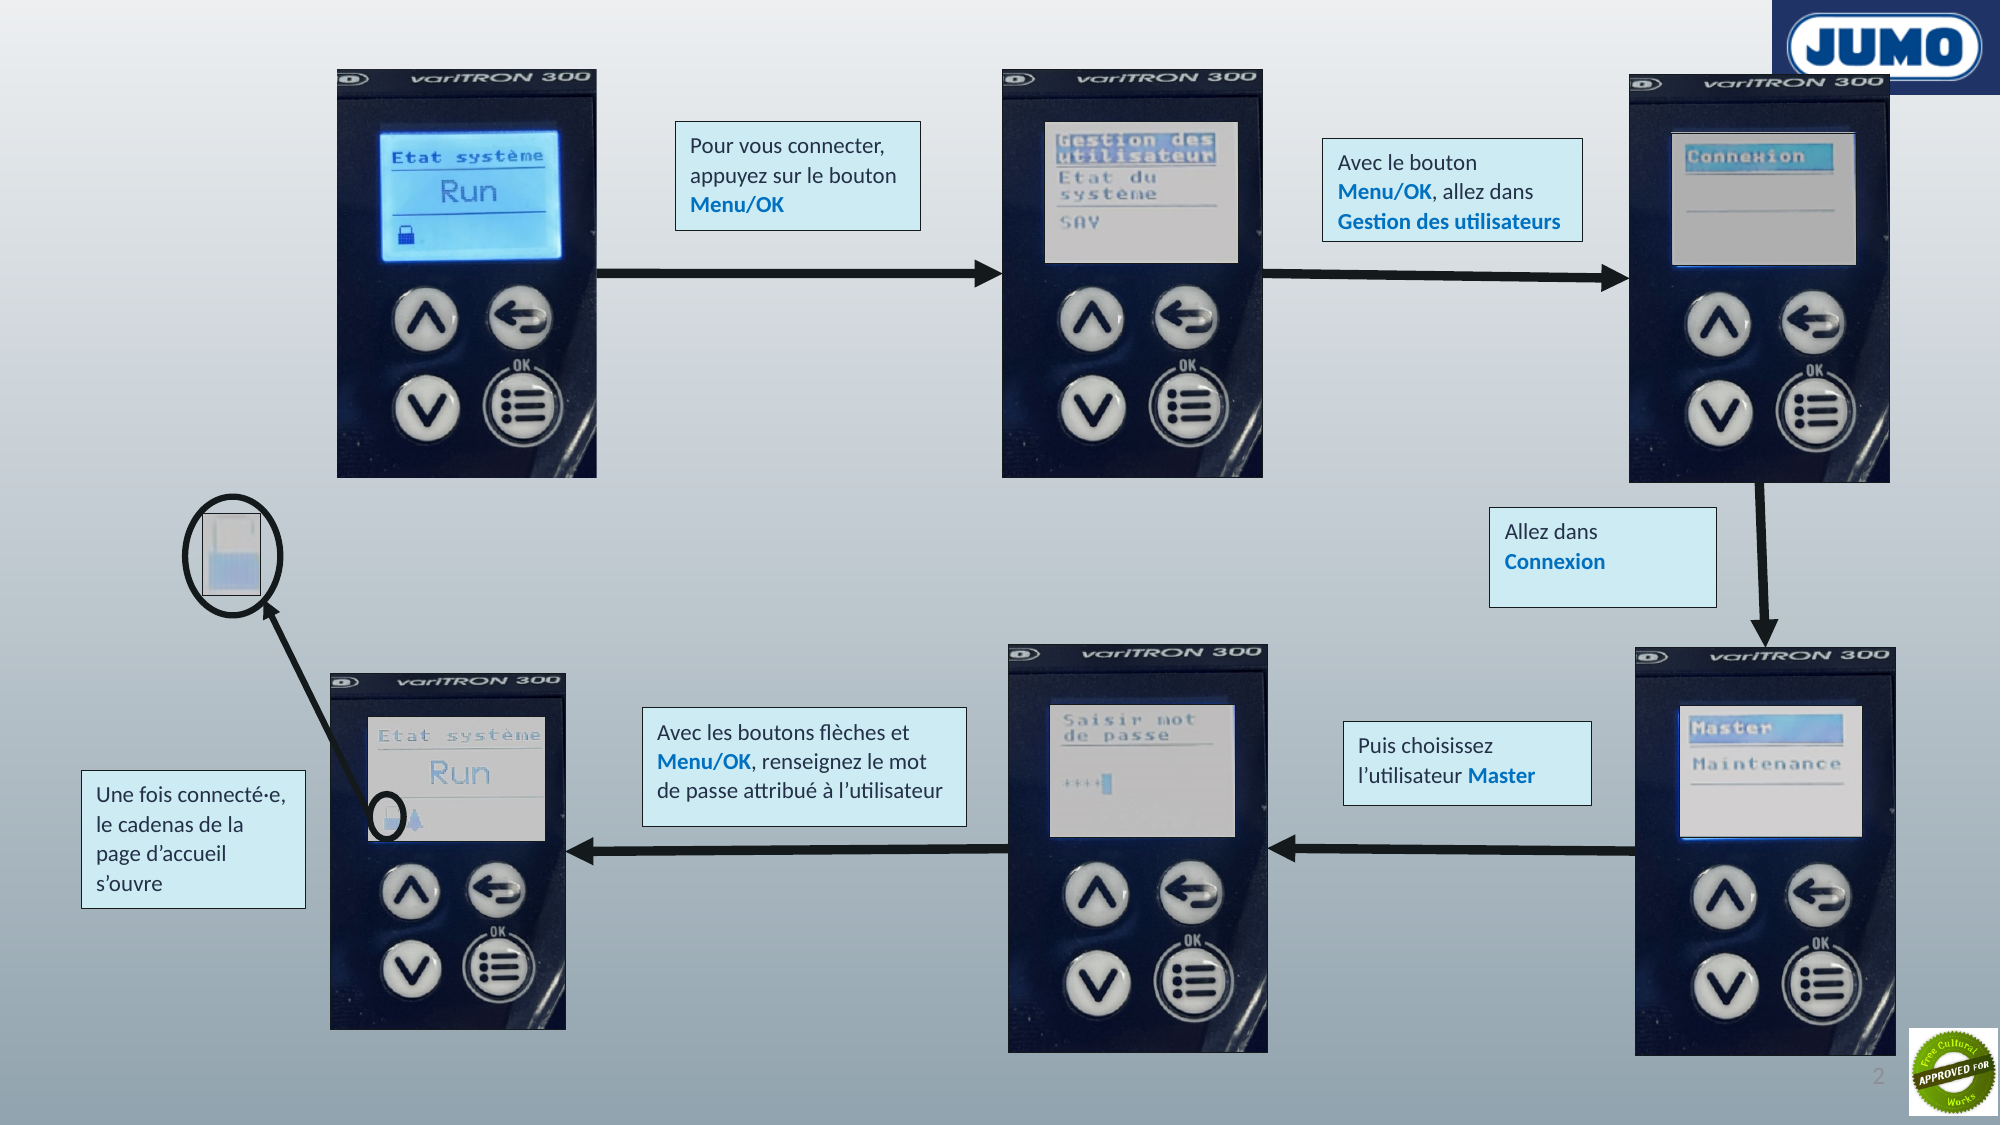

Pour vous connecter, appuyez sur le bouton Menu/OK
Avec le bouton Menu/OK, allez dans Gestion des utilisateurs
Allez dans Connexion
Avec les boutons flèches et Menu/OK, renseignez le mot de passe attribué à l’utilisateur
Puis choisissez l’utilisateur Master
Une fois connecté·e, le cadenas de la page d’accueil s’ouvre
2